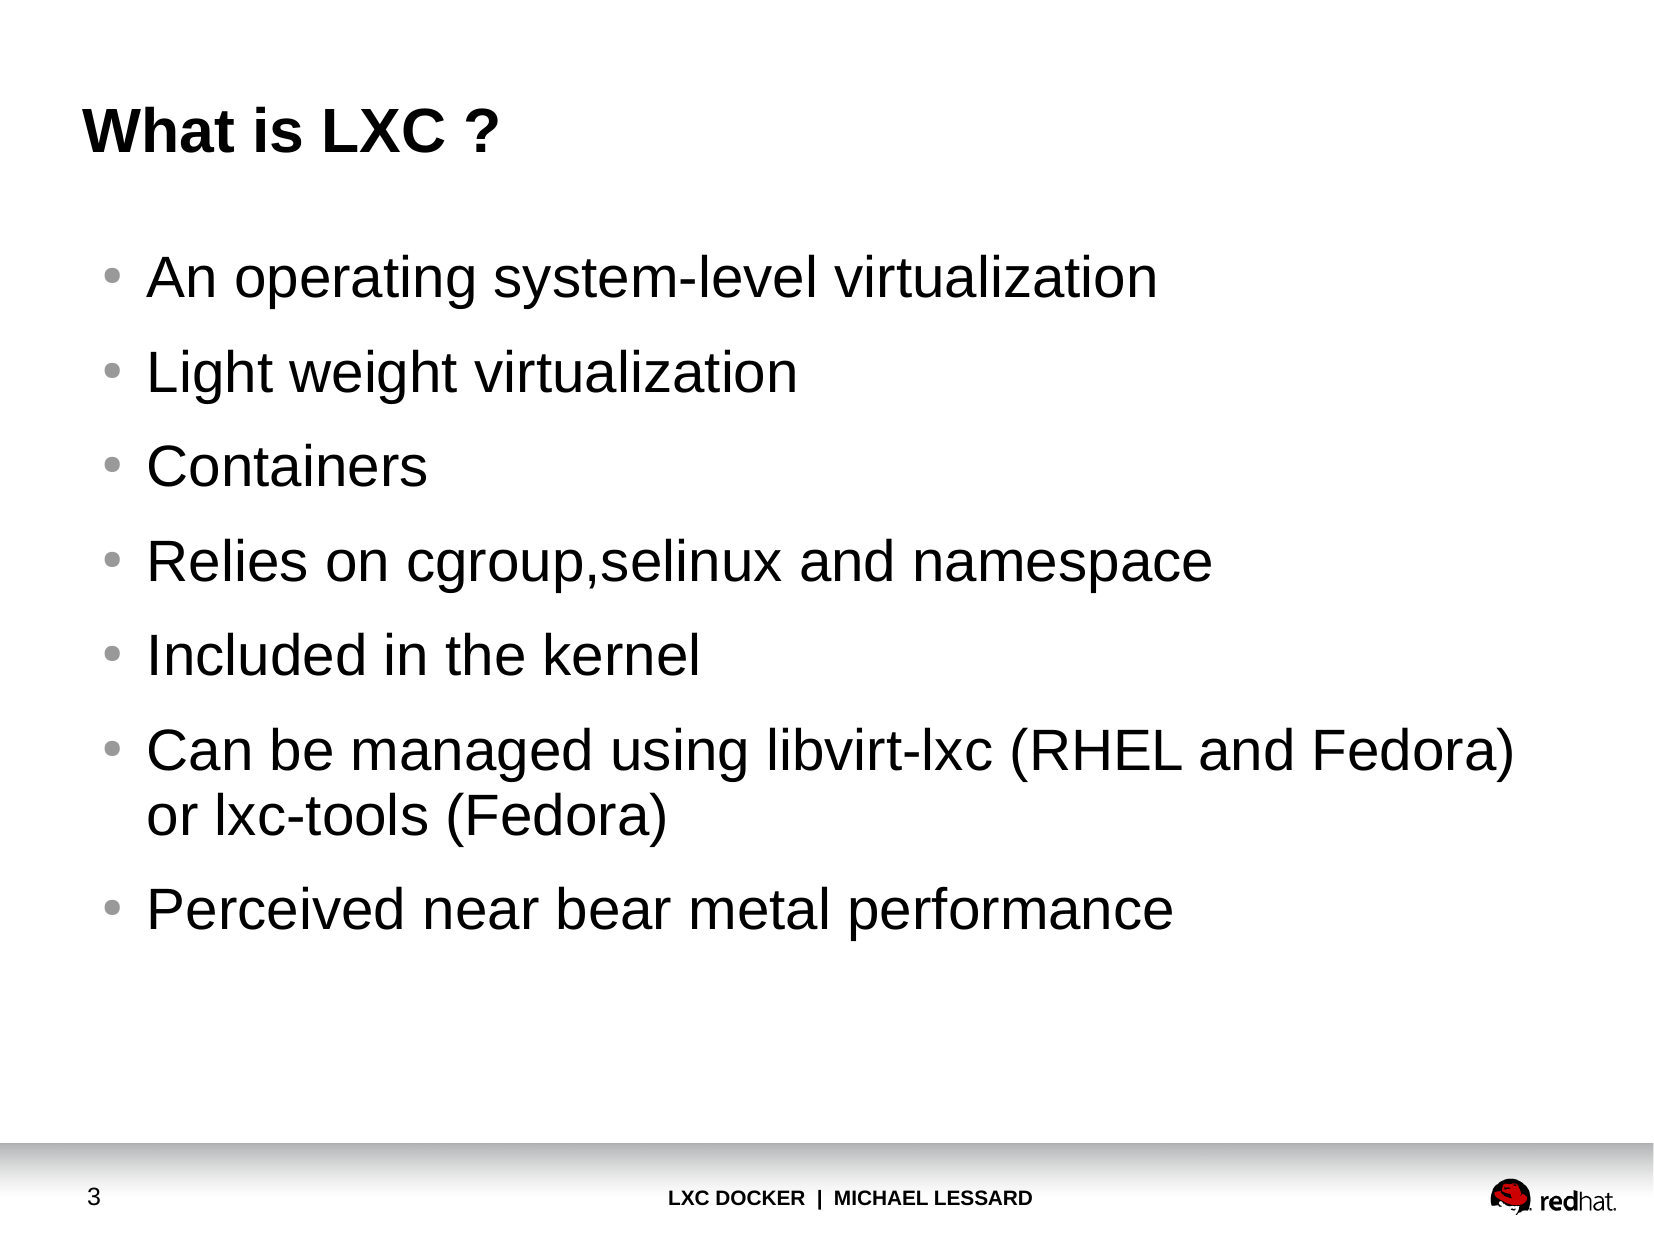

# What is LXC ?
An operating system-level virtualization
Light weight virtualization
Containers
Relies on cgroup,selinux and namespace
Included in the kernel
Can be managed using libvirt-lxc (RHEL and Fedora) or lxc-tools (Fedora)
Perceived near bear metal performance